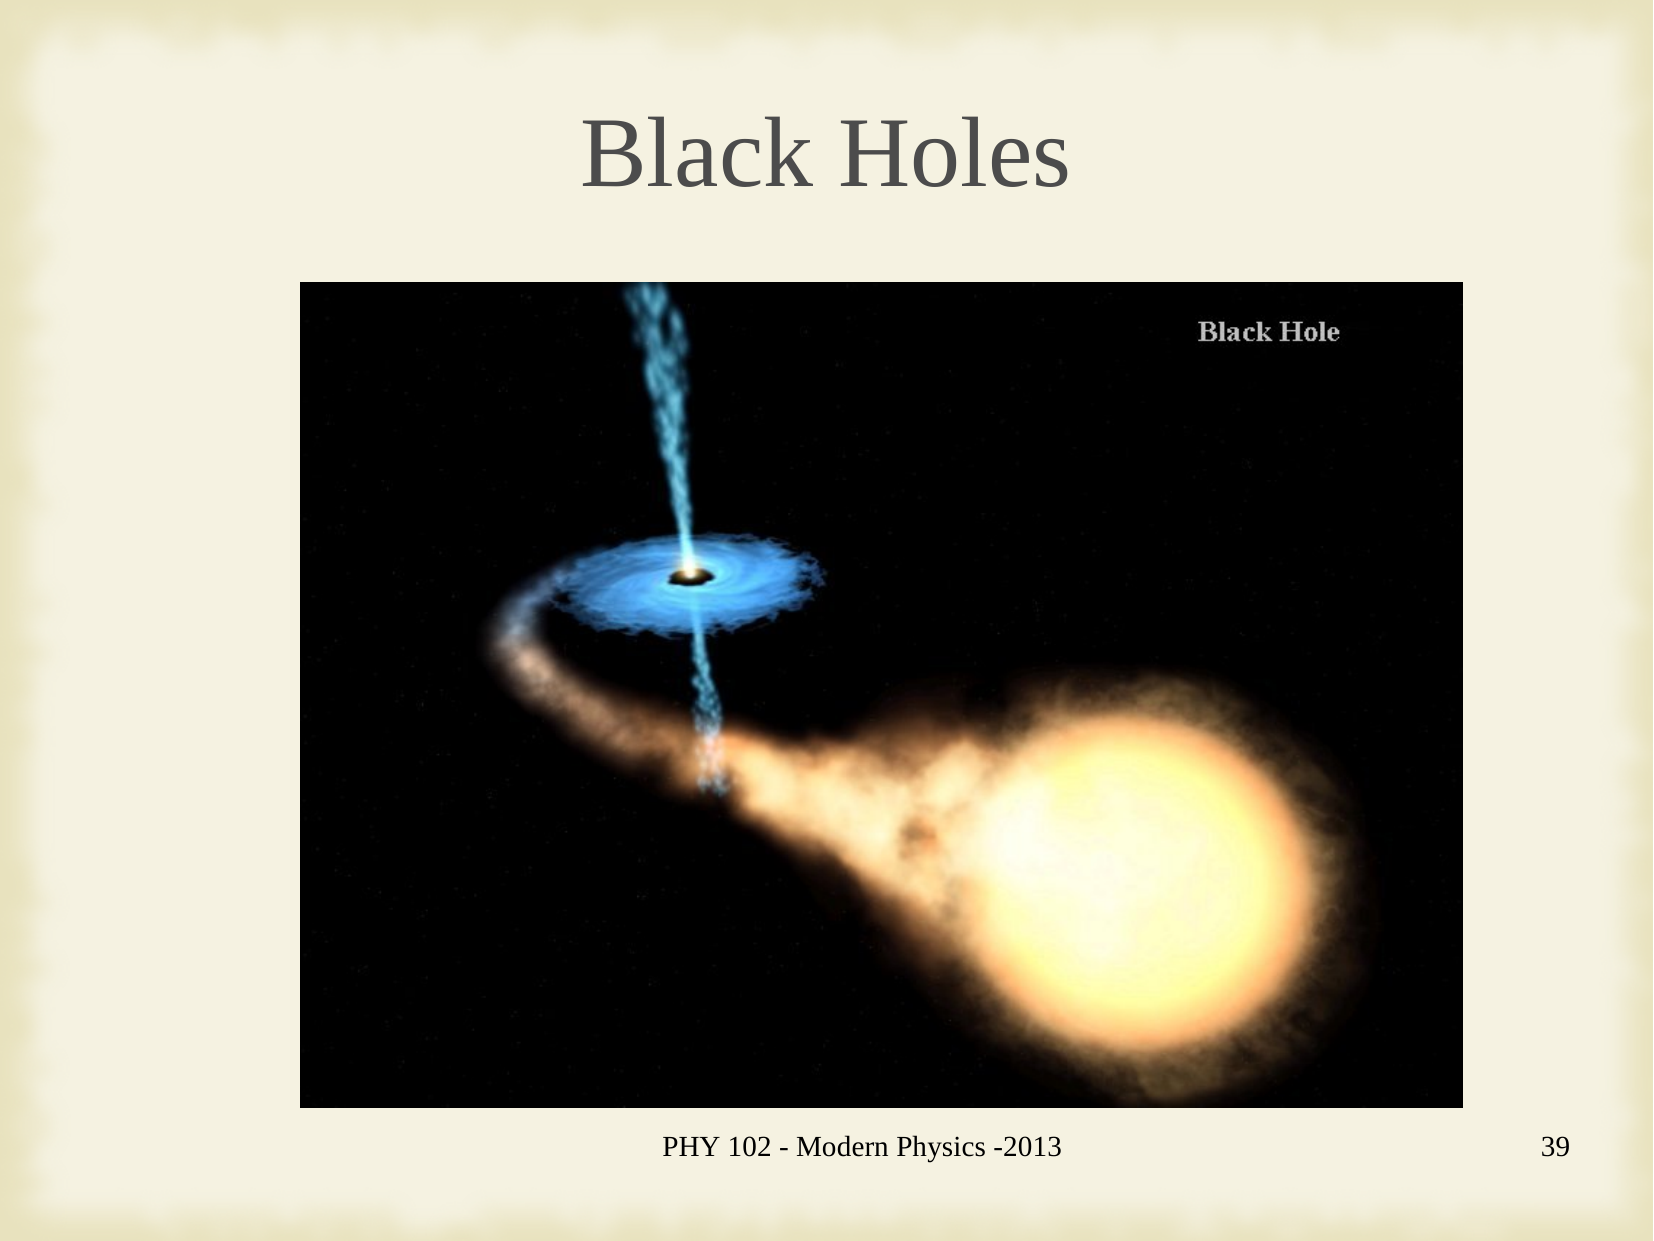

# Black Holes
PHY 102 - Modern Physics -2013
39